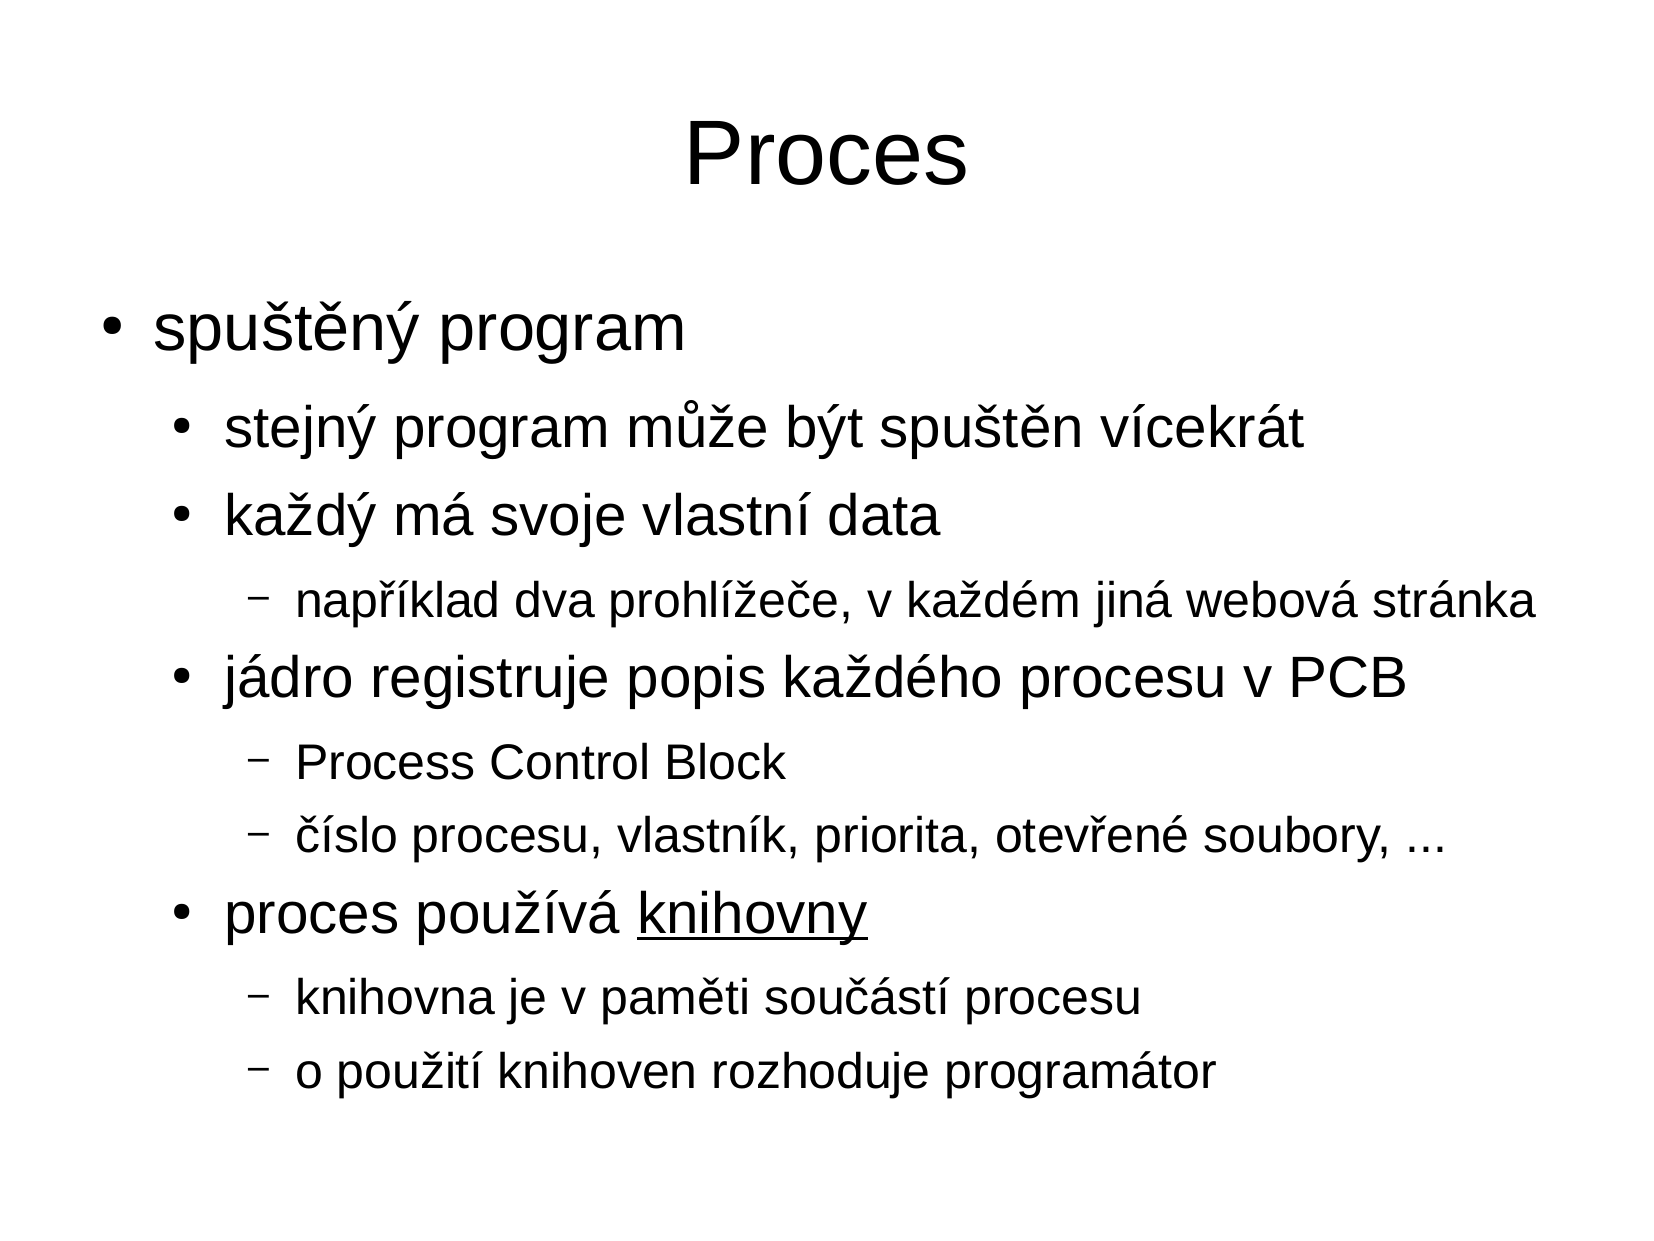

# Proces
spuštěný program
stejný program může být spuštěn vícekrát
každý má svoje vlastní data
například dva prohlížeče, v každém jiná webová stránka
jádro registruje popis každého procesu v PCB
Process Control Block
číslo procesu, vlastník, priorita, otevřené soubory, ...
proces používá knihovny
knihovna je v paměti součástí procesu
o použití knihoven rozhoduje programátor